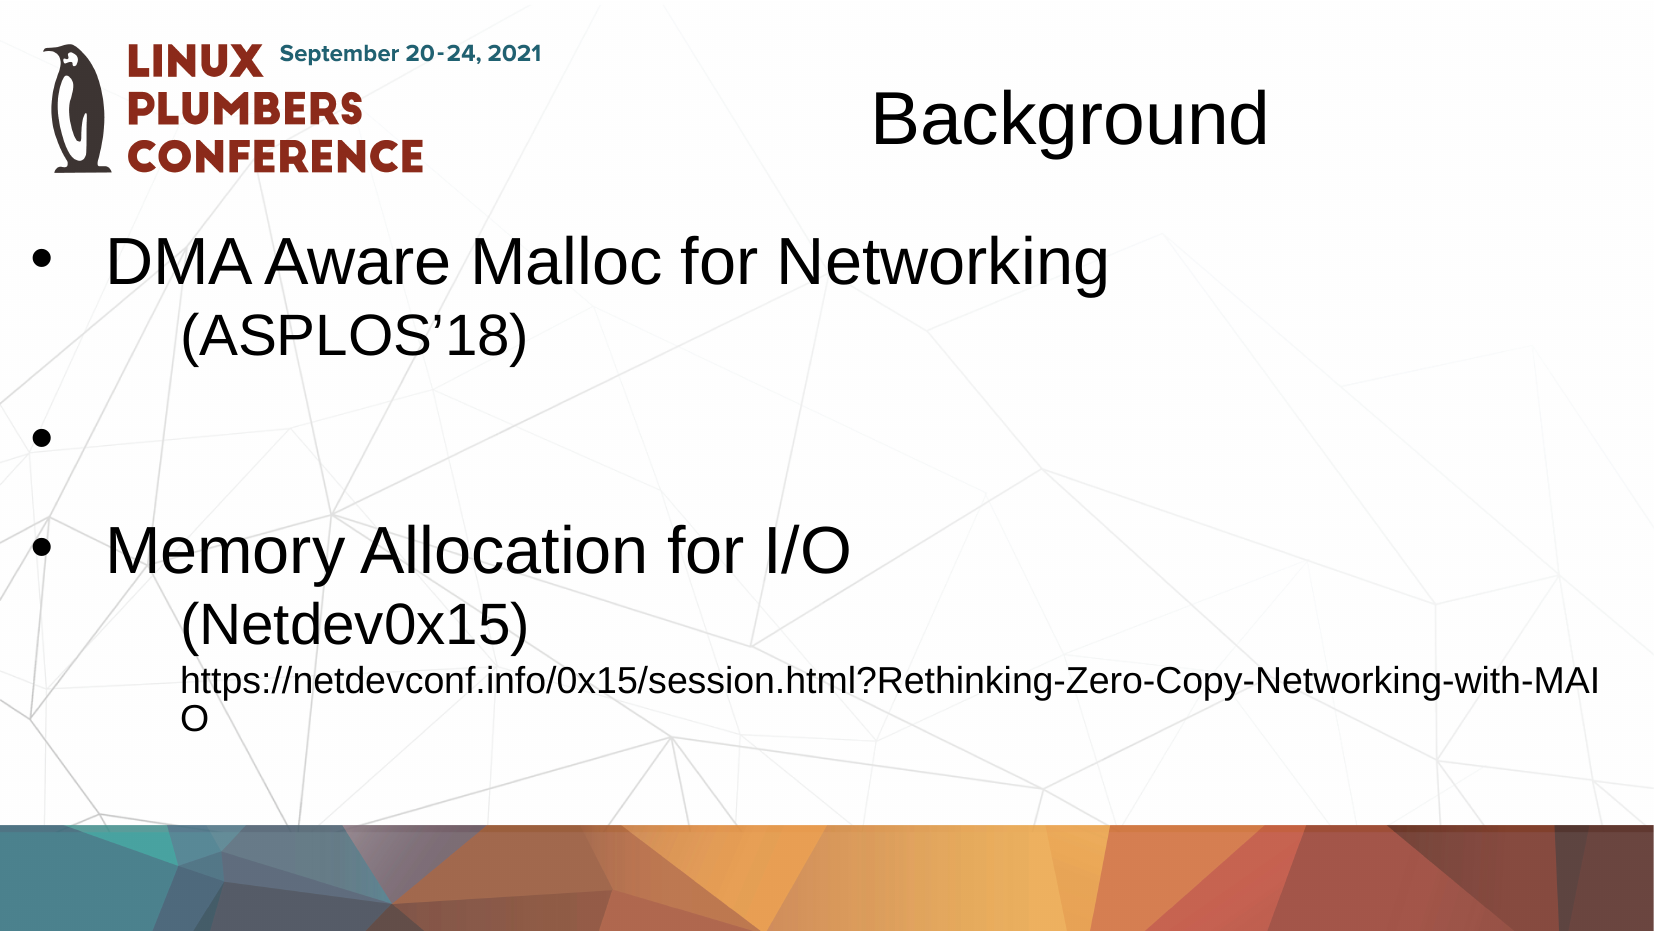

# Background
DMA Aware Malloc for Networking
(ASPLOS’18)
Memory Allocation for I/O
(Netdev0x15)
https://netdevconf.info/0x15/session.html?Rethinking-Zero-Copy-Networking-with-MAIO